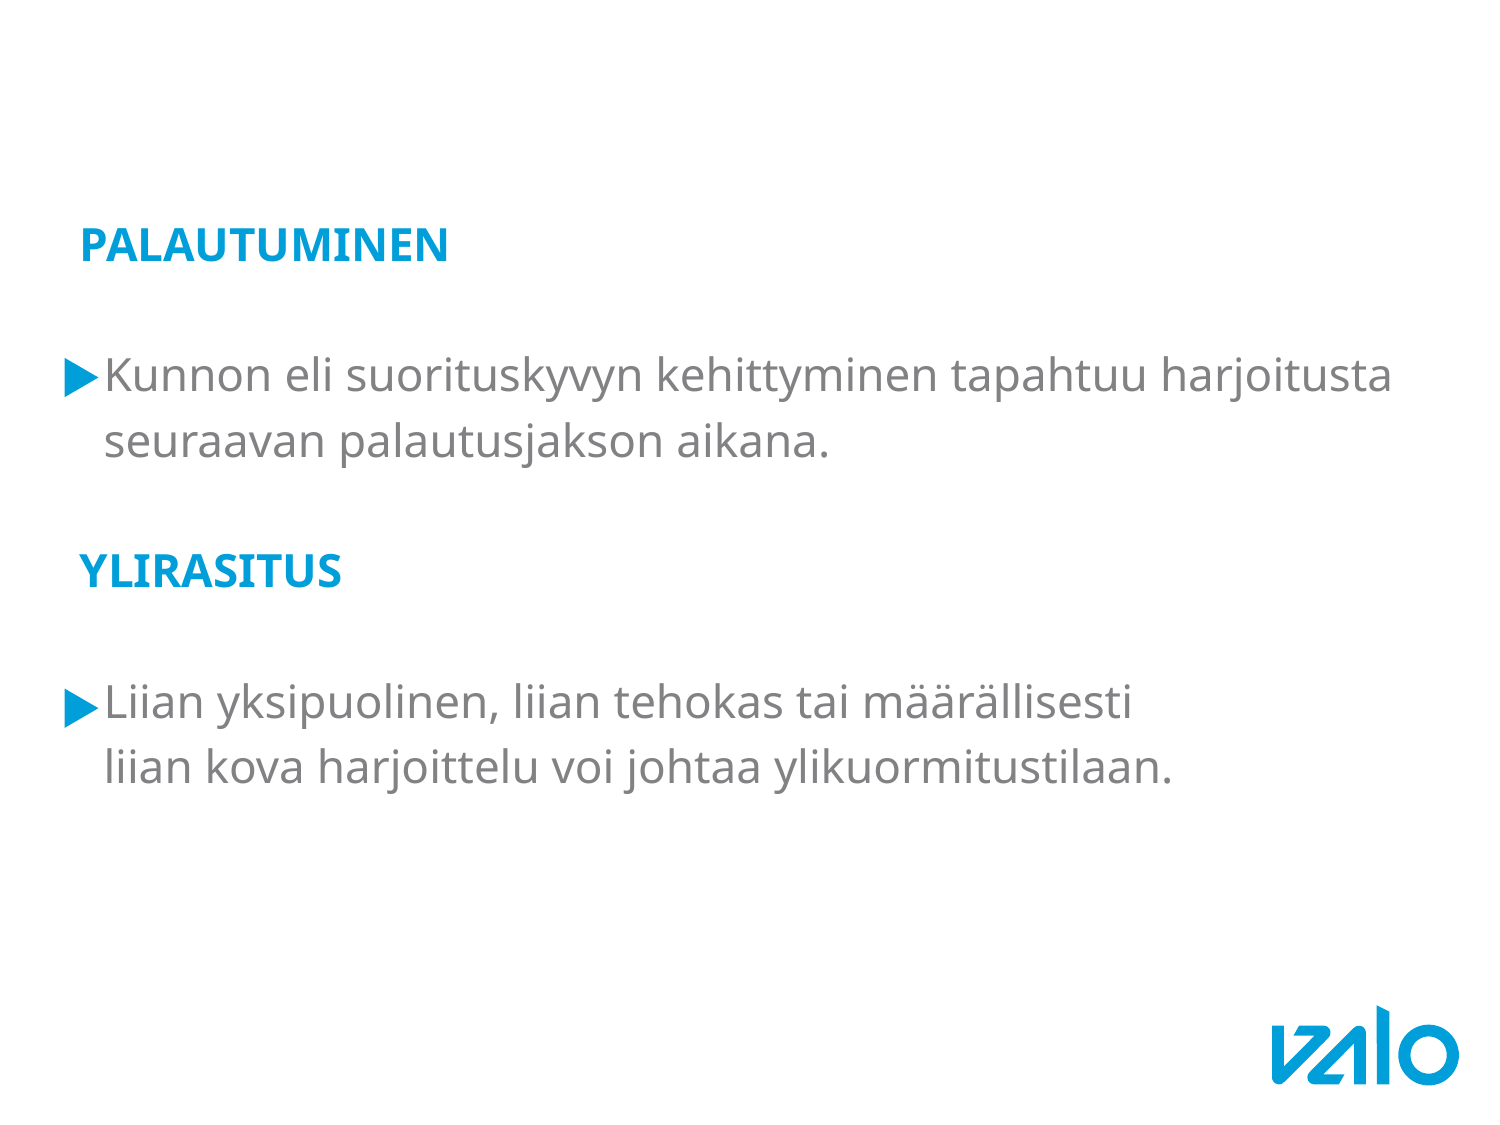

# PALAUTUMINEN
 Kunnon eli suorituskyvyn kehittyminen tapahtuu harjoitusta
 seuraavan palautusjakson aikana.
YLIRASITUS
 Liian yksipuolinen, liian tehokas tai määrällisesti
 liian kova harjoittelu voi johtaa ylikuormitustilaan.